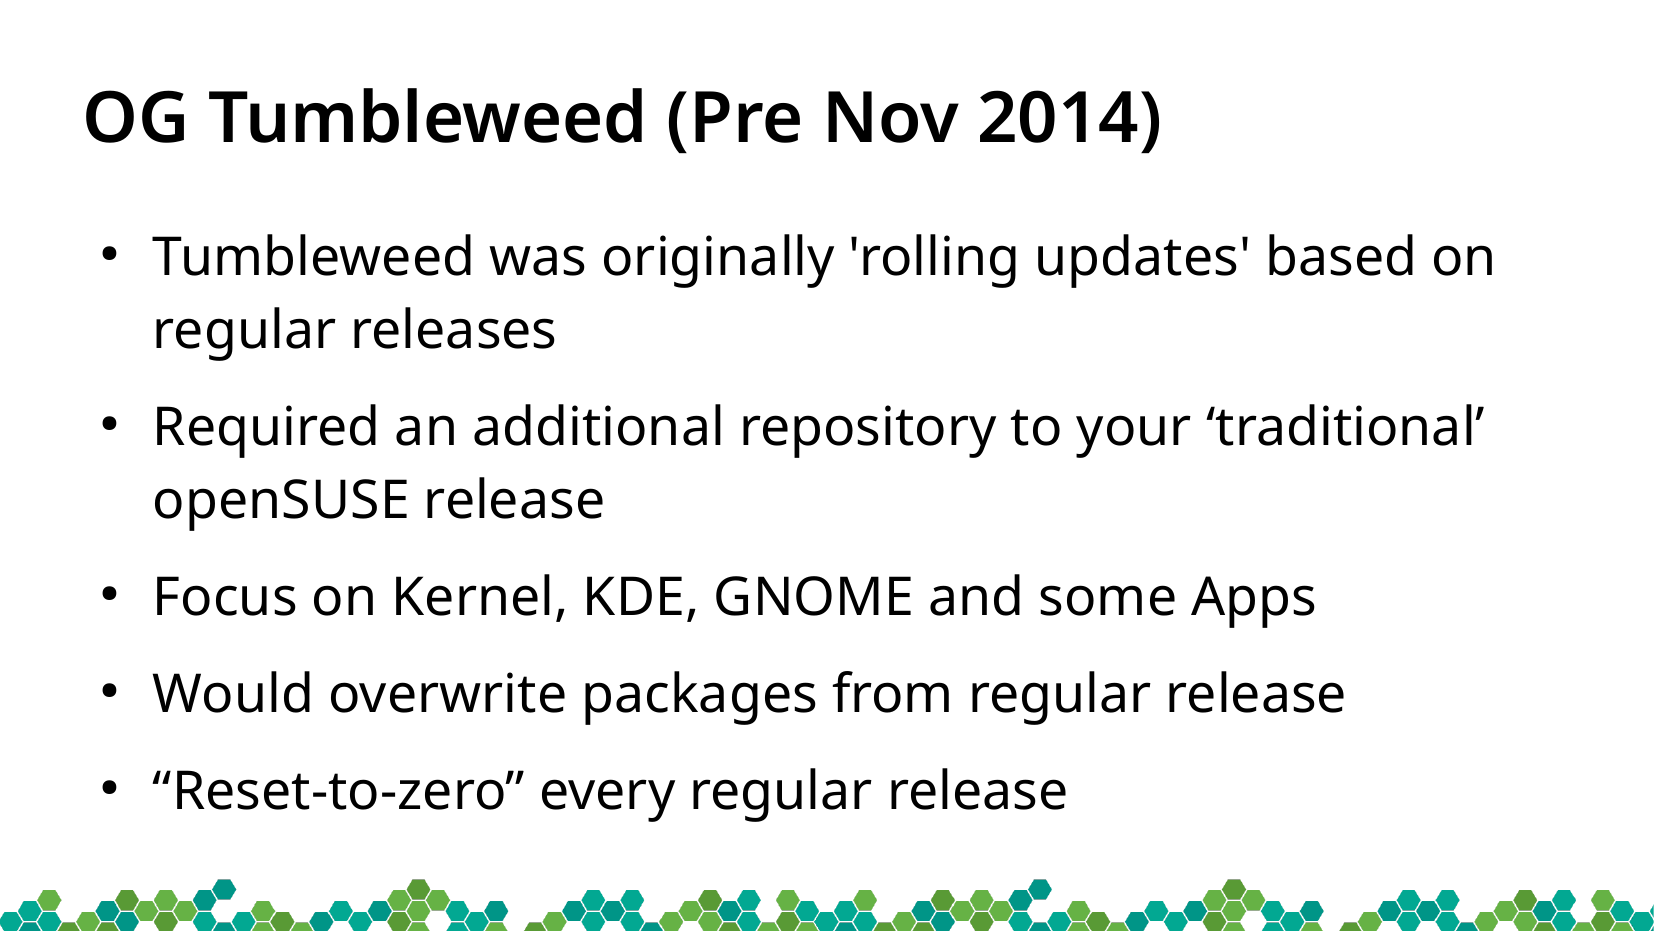

# OG Tumbleweed (Pre Nov 2014)
Tumbleweed was originally 'rolling updates' based on regular releases
Required an additional repository to your ‘traditional’ openSUSE release
Focus on Kernel, KDE, GNOME and some Apps
Would overwrite packages from regular release
“Reset-to-zero” every regular release